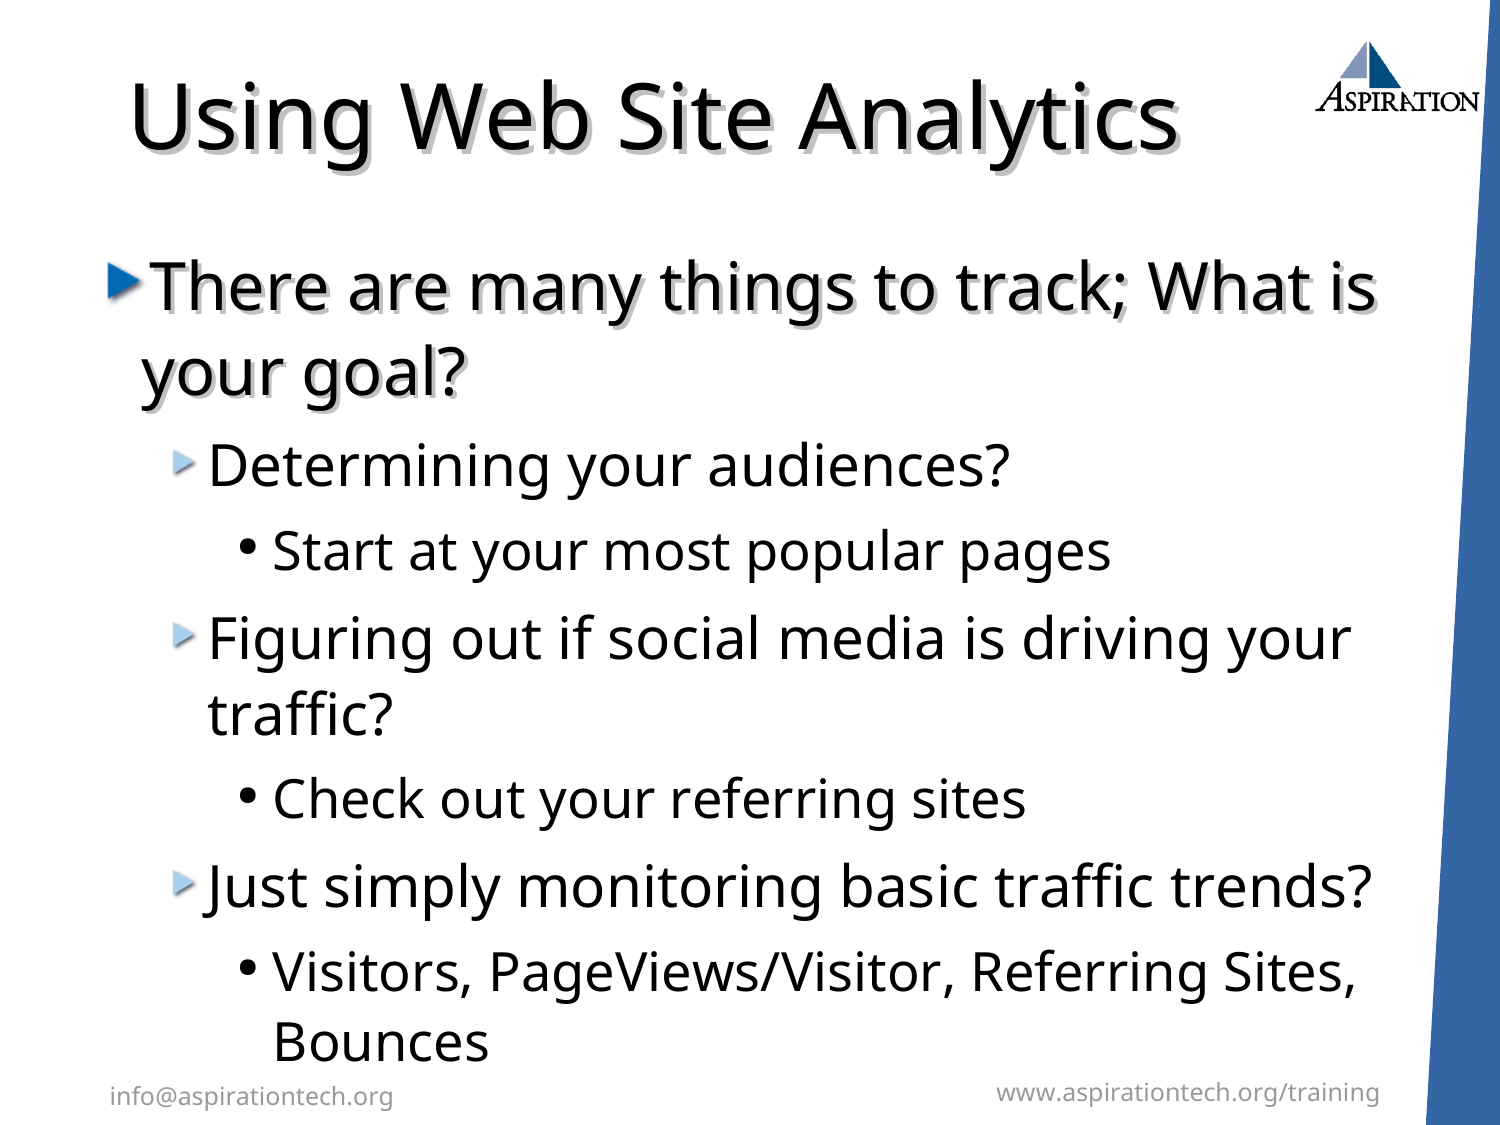

# Using Web Site Analytics
There are many things to track; What is your goal?
Determining your audiences?
Start at your most popular pages
Figuring out if social media is driving your traffic?
Check out your referring sites
Just simply monitoring basic traffic trends?
Visitors, PageViews/Visitor, Referring Sites, Bounces